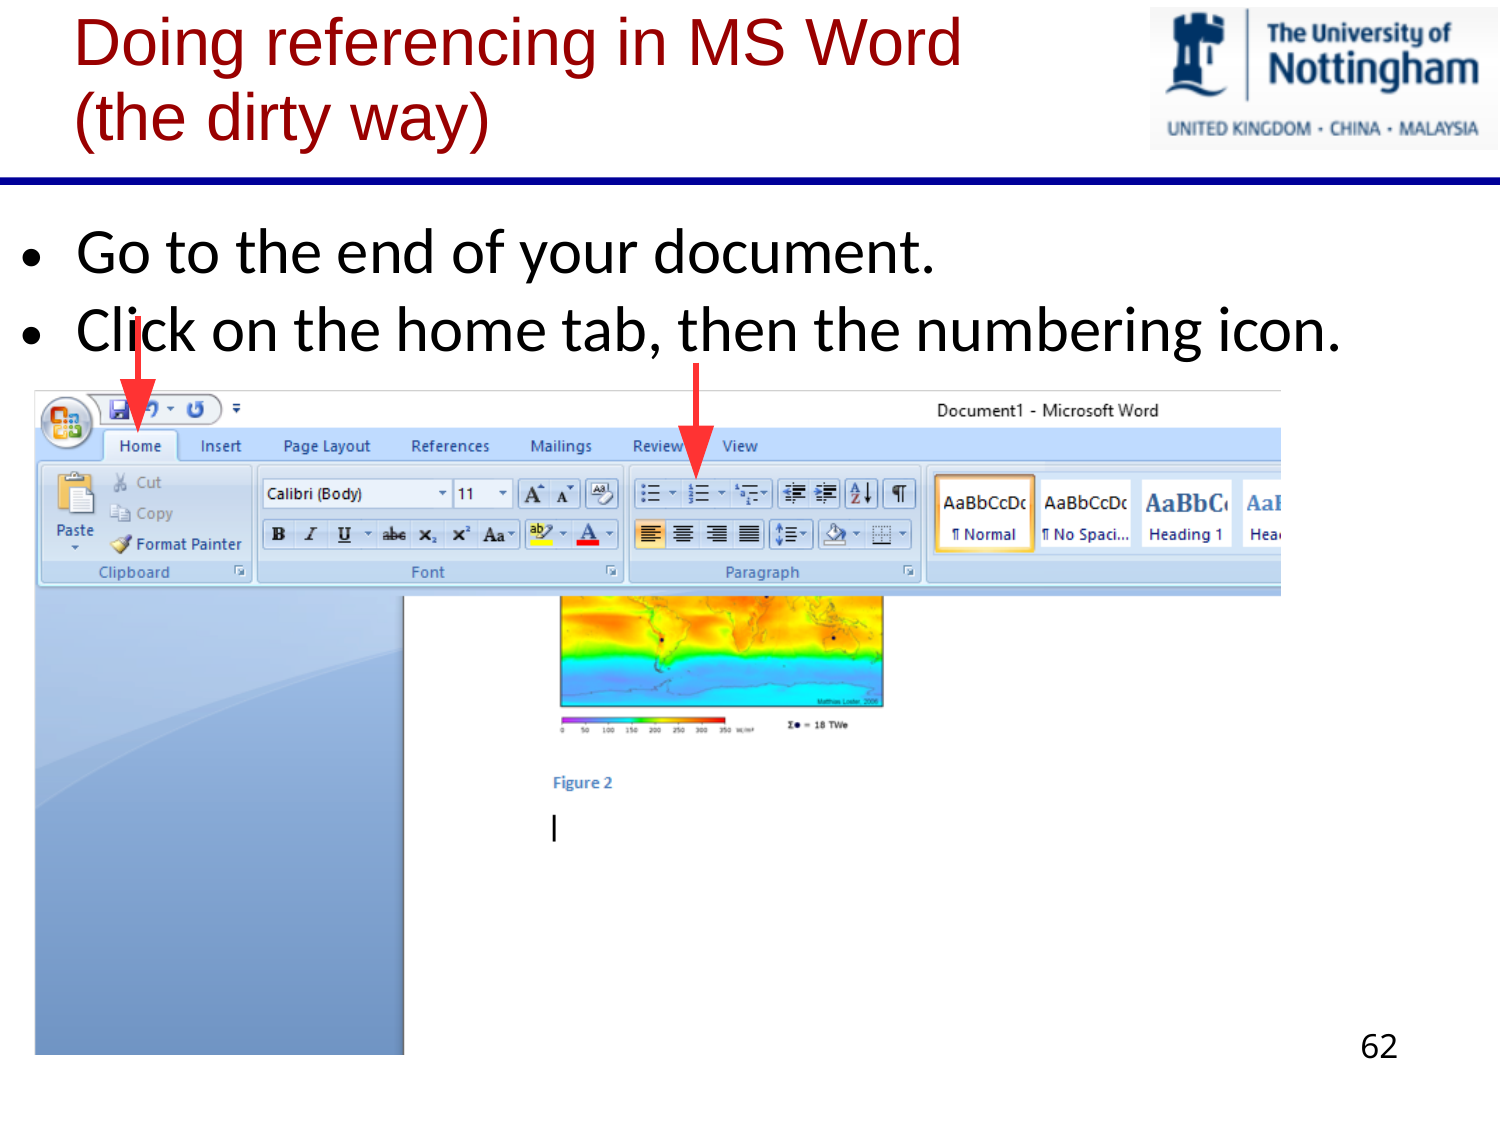

# Doing referencing in MS Word (the dirty way)
Go to the end of your document.
Click on the home tab, then the numbering icon.